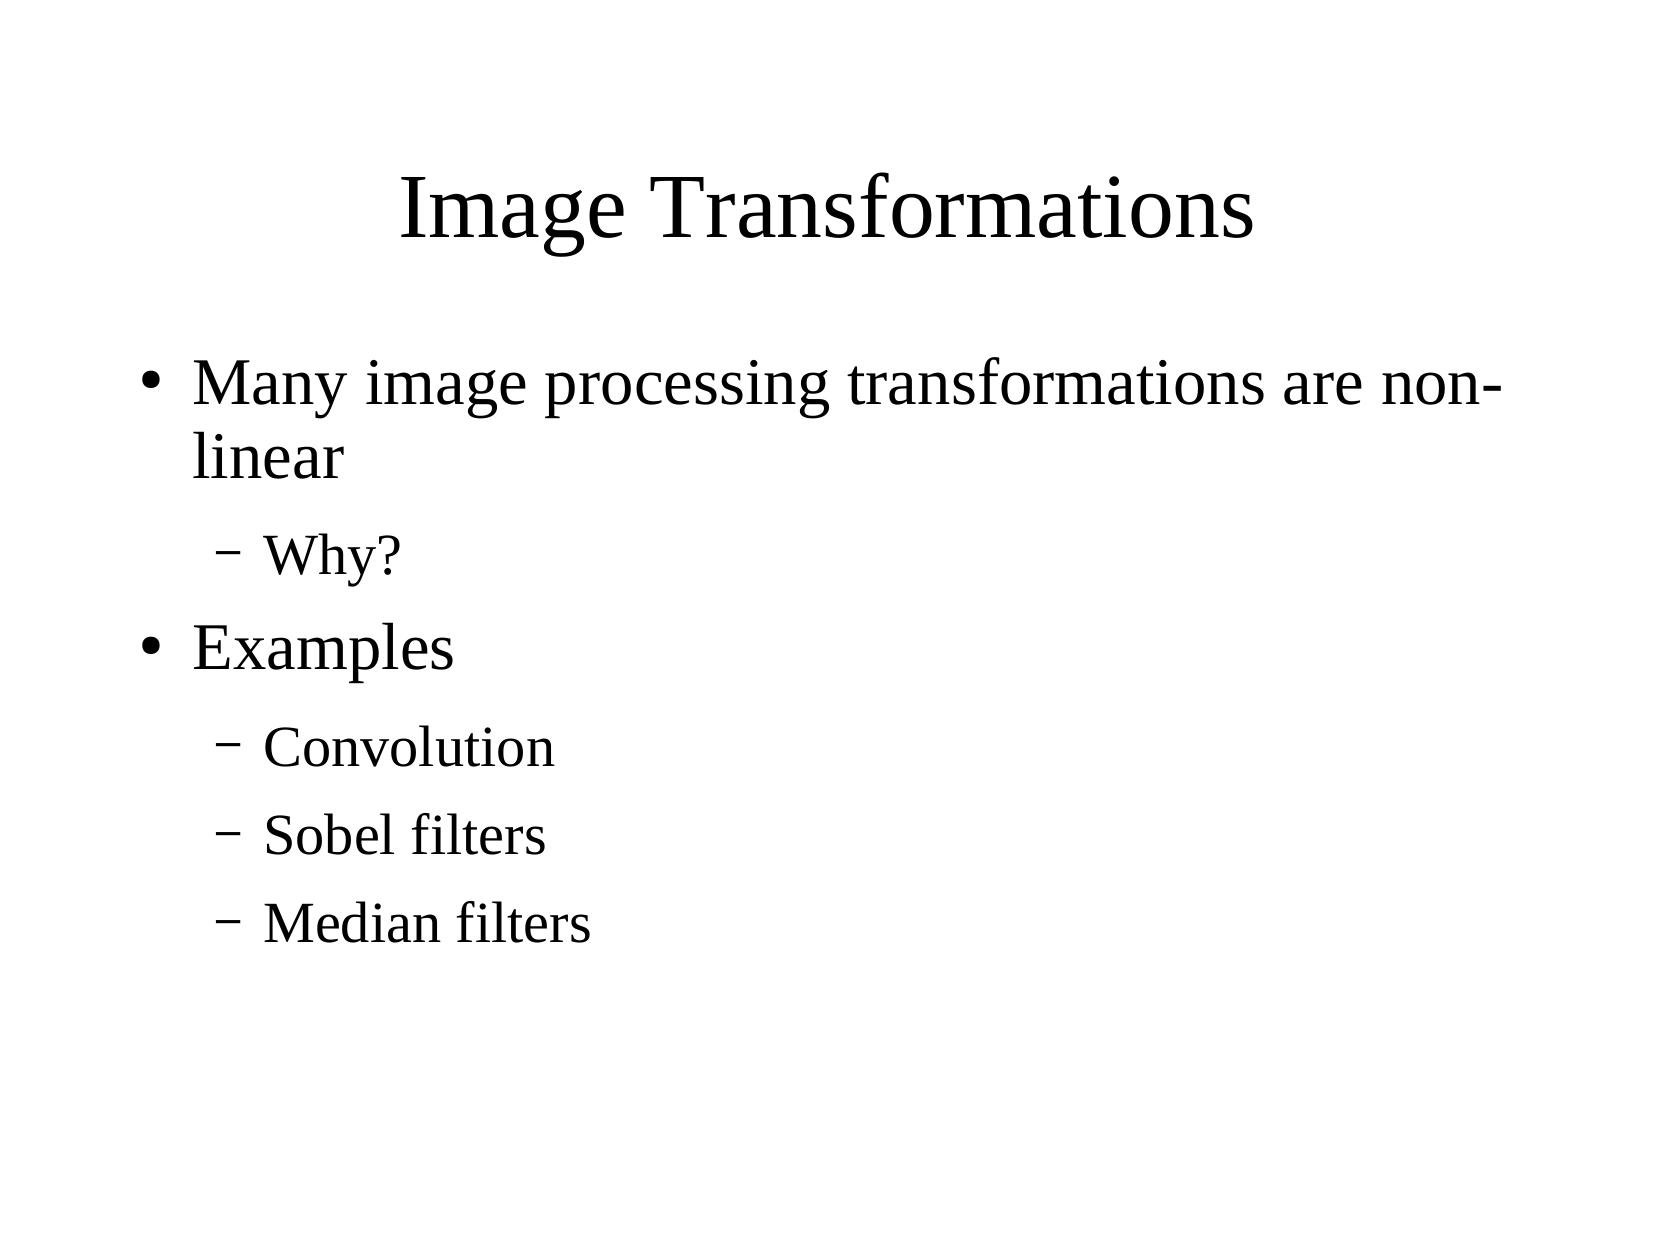

# Image Transformations
Many image processing transformations are non-linear
Why?
Examples
Convolution
Sobel filters
Median filters